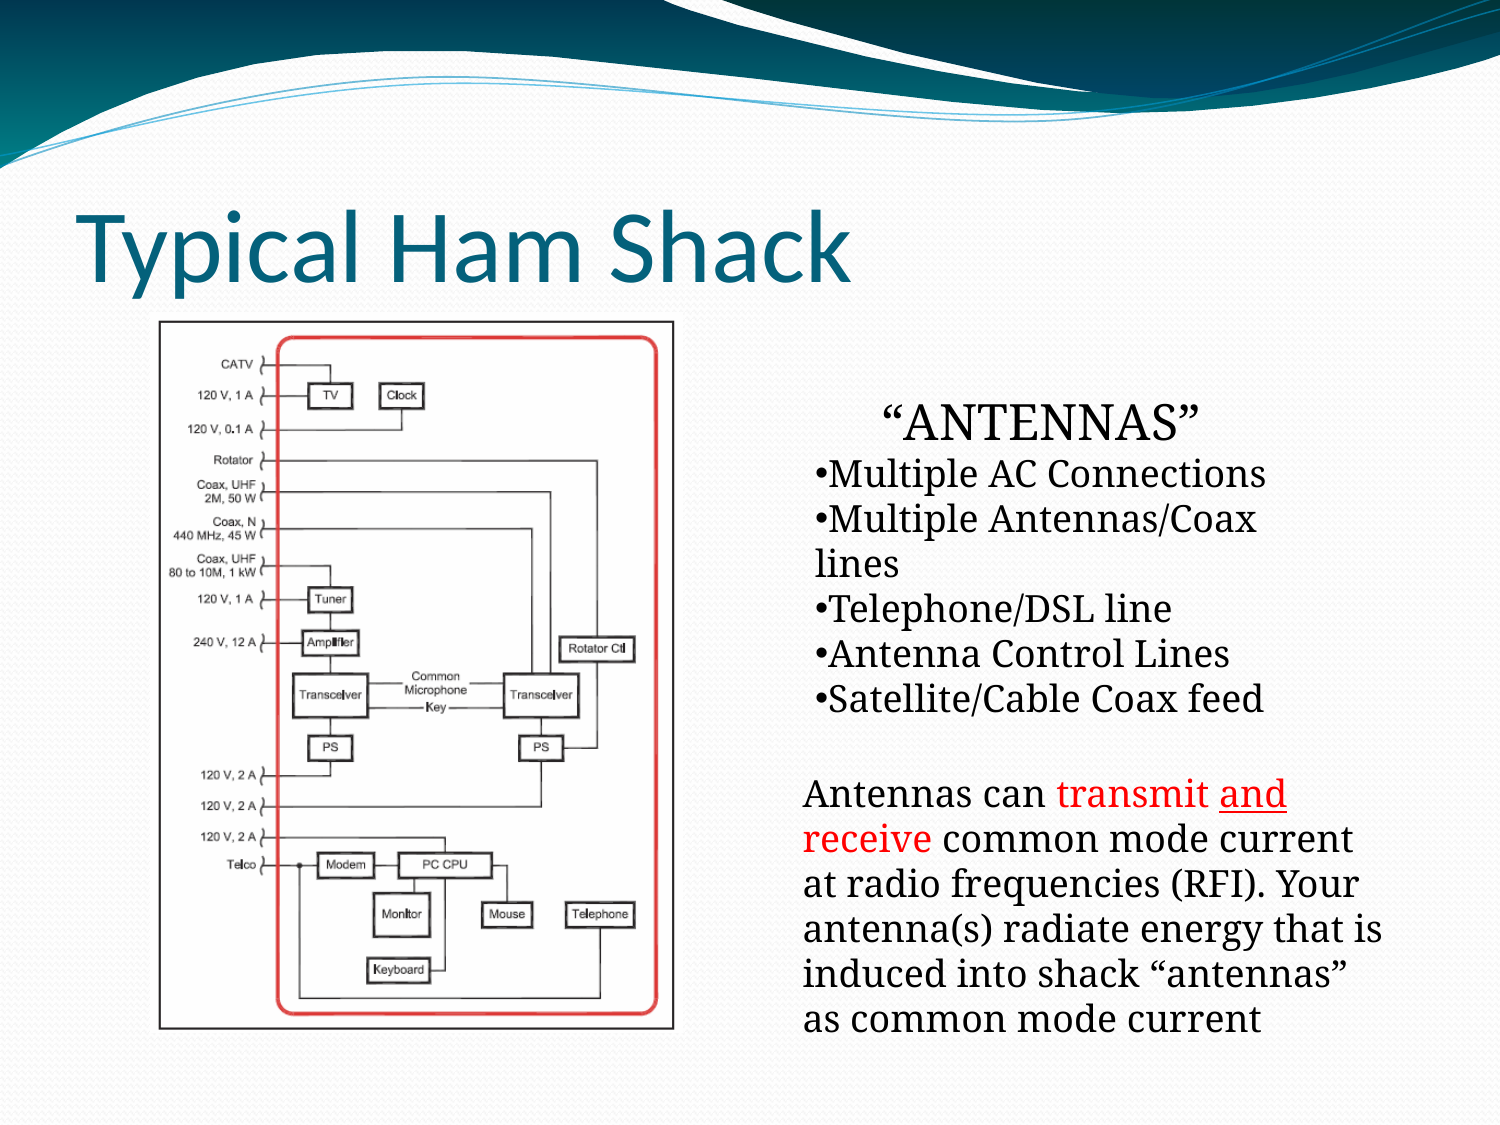

# Typical Ham Shack
“ANTENNAS”
Multiple AC Connections
Multiple Antennas/Coax lines
Telephone/DSL line
Antenna Control Lines
Satellite/Cable Coax feed
Antennas can transmit and receive common mode current at radio frequencies (RFI). Your antenna(s) radiate energy that is induced into shack “antennas” as common mode current